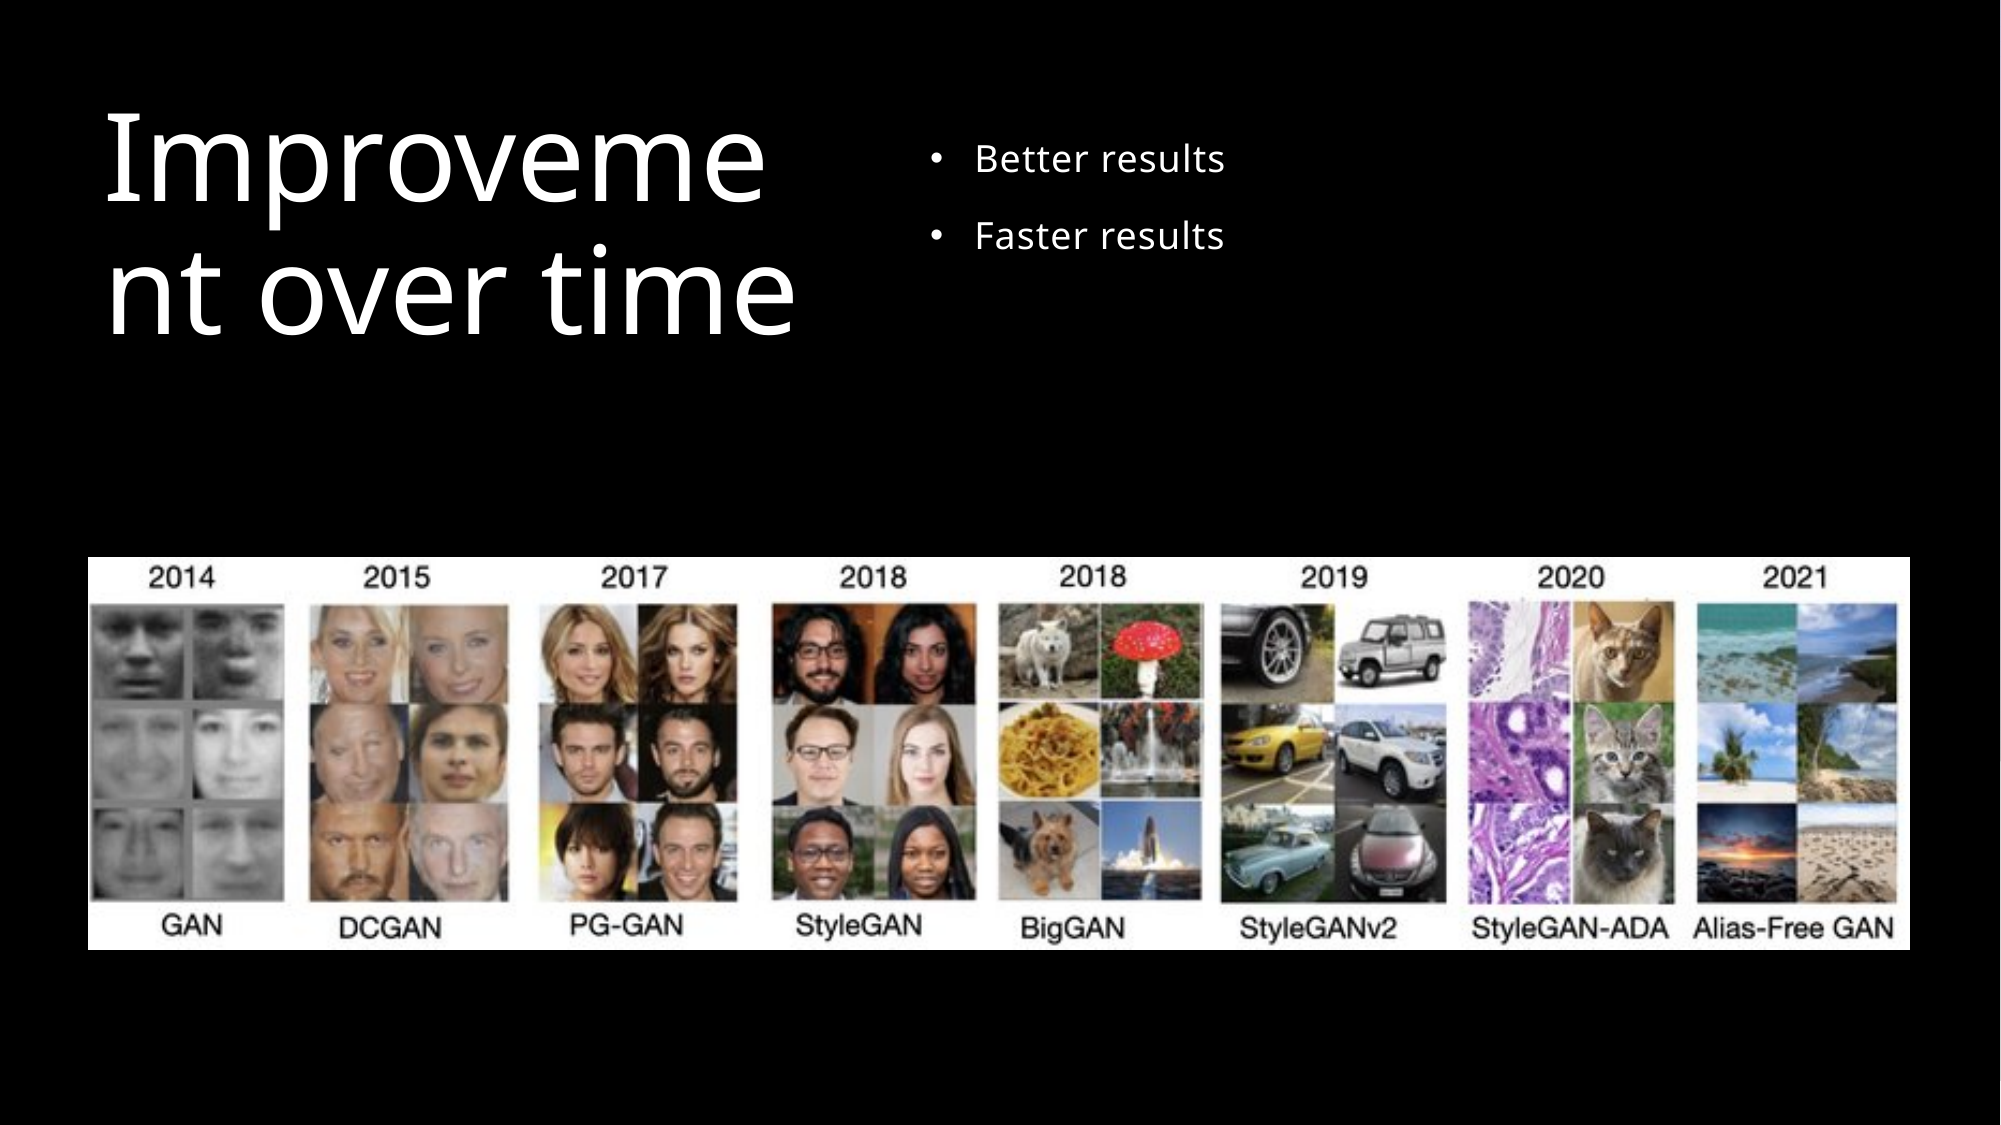

# Improvement over time
Better results
Faster results